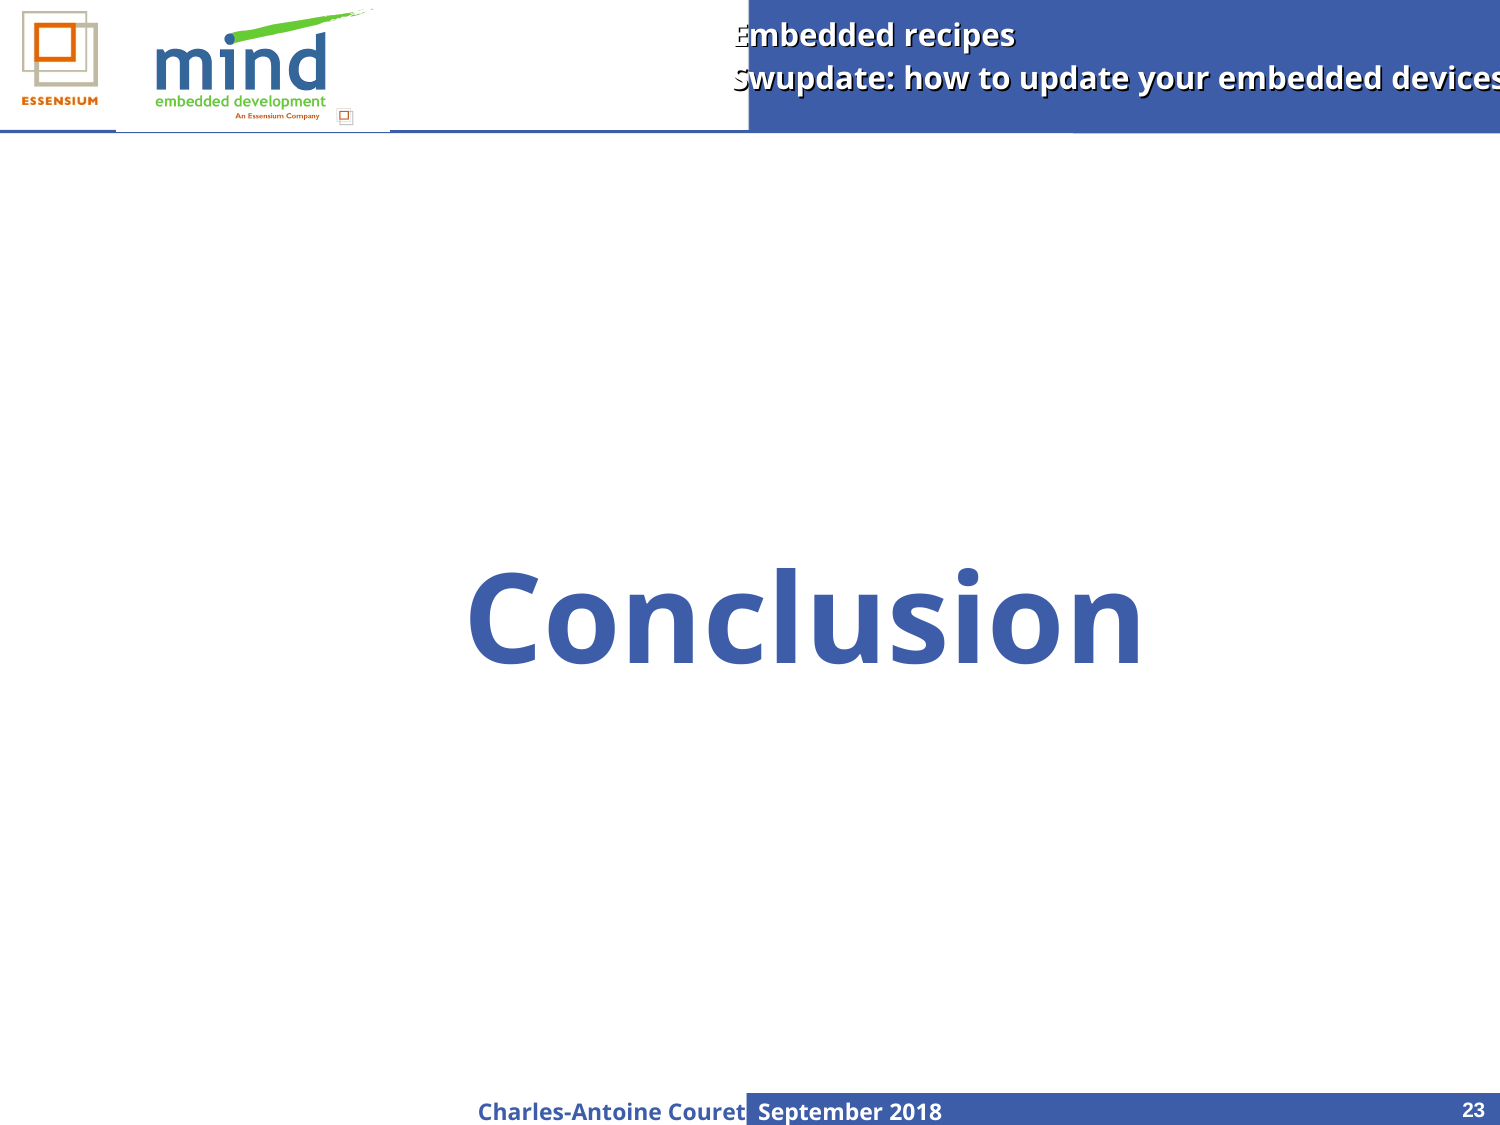

Embedded recipes
Swupdate: how to update your embedded devices?
# Conclusion
Charles-Antoine Couret September 2018